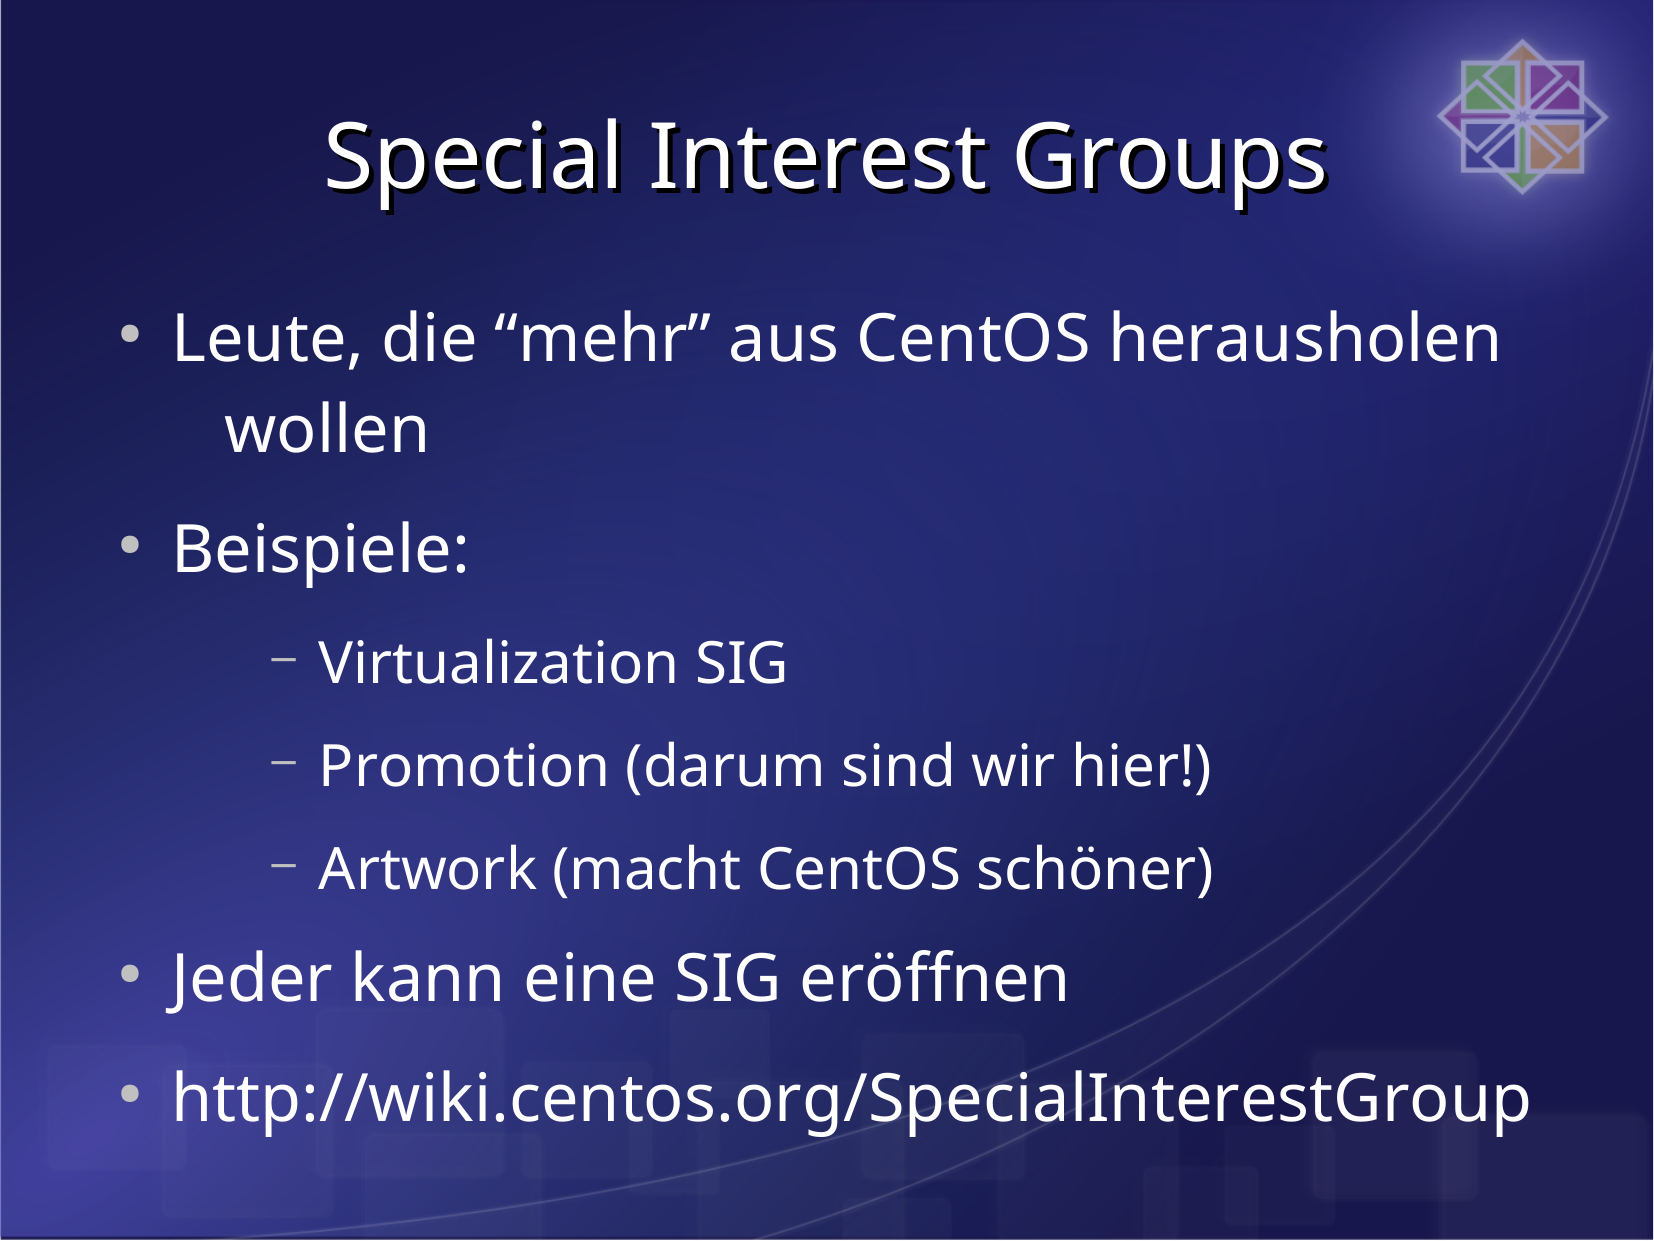

# Special Interest Groups
Leute, die “mehr” aus CentOS herausholen wollen
Beispiele:
Virtualization SIG
Promotion (darum sind wir hier!)
Artwork (macht CentOS schöner)
Jeder kann eine SIG eröffnen
http://wiki.centos.org/SpecialInterestGroup